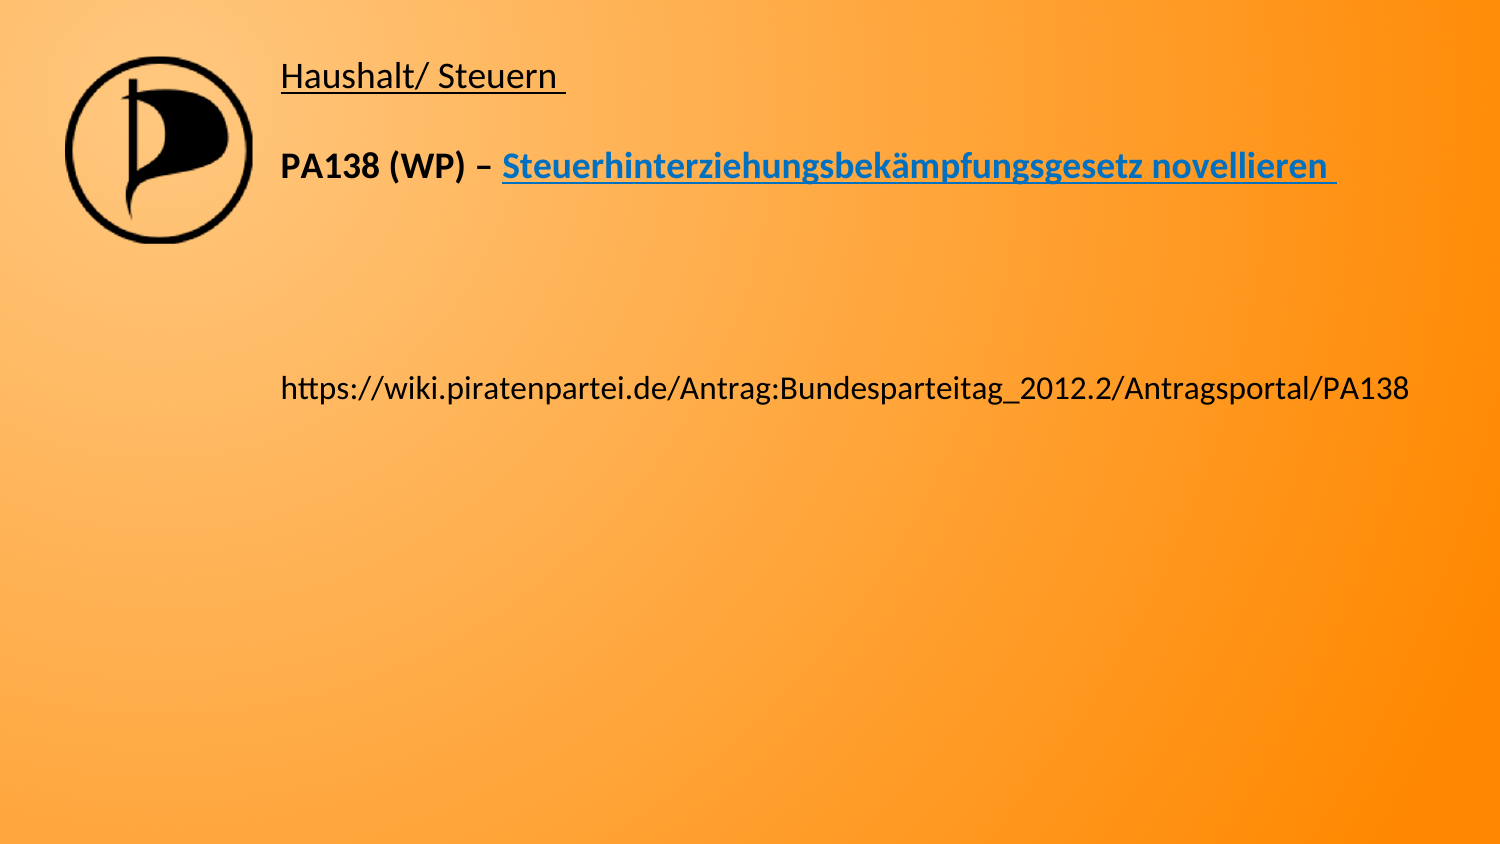

Haushalt/ Steuern
PA138 (WP) – Steuerhinterziehungsbekämpfungsgesetz novellieren
https://wiki.piratenpartei.de/Antrag:Bundesparteitag_2012.2/Antragsportal/PA138